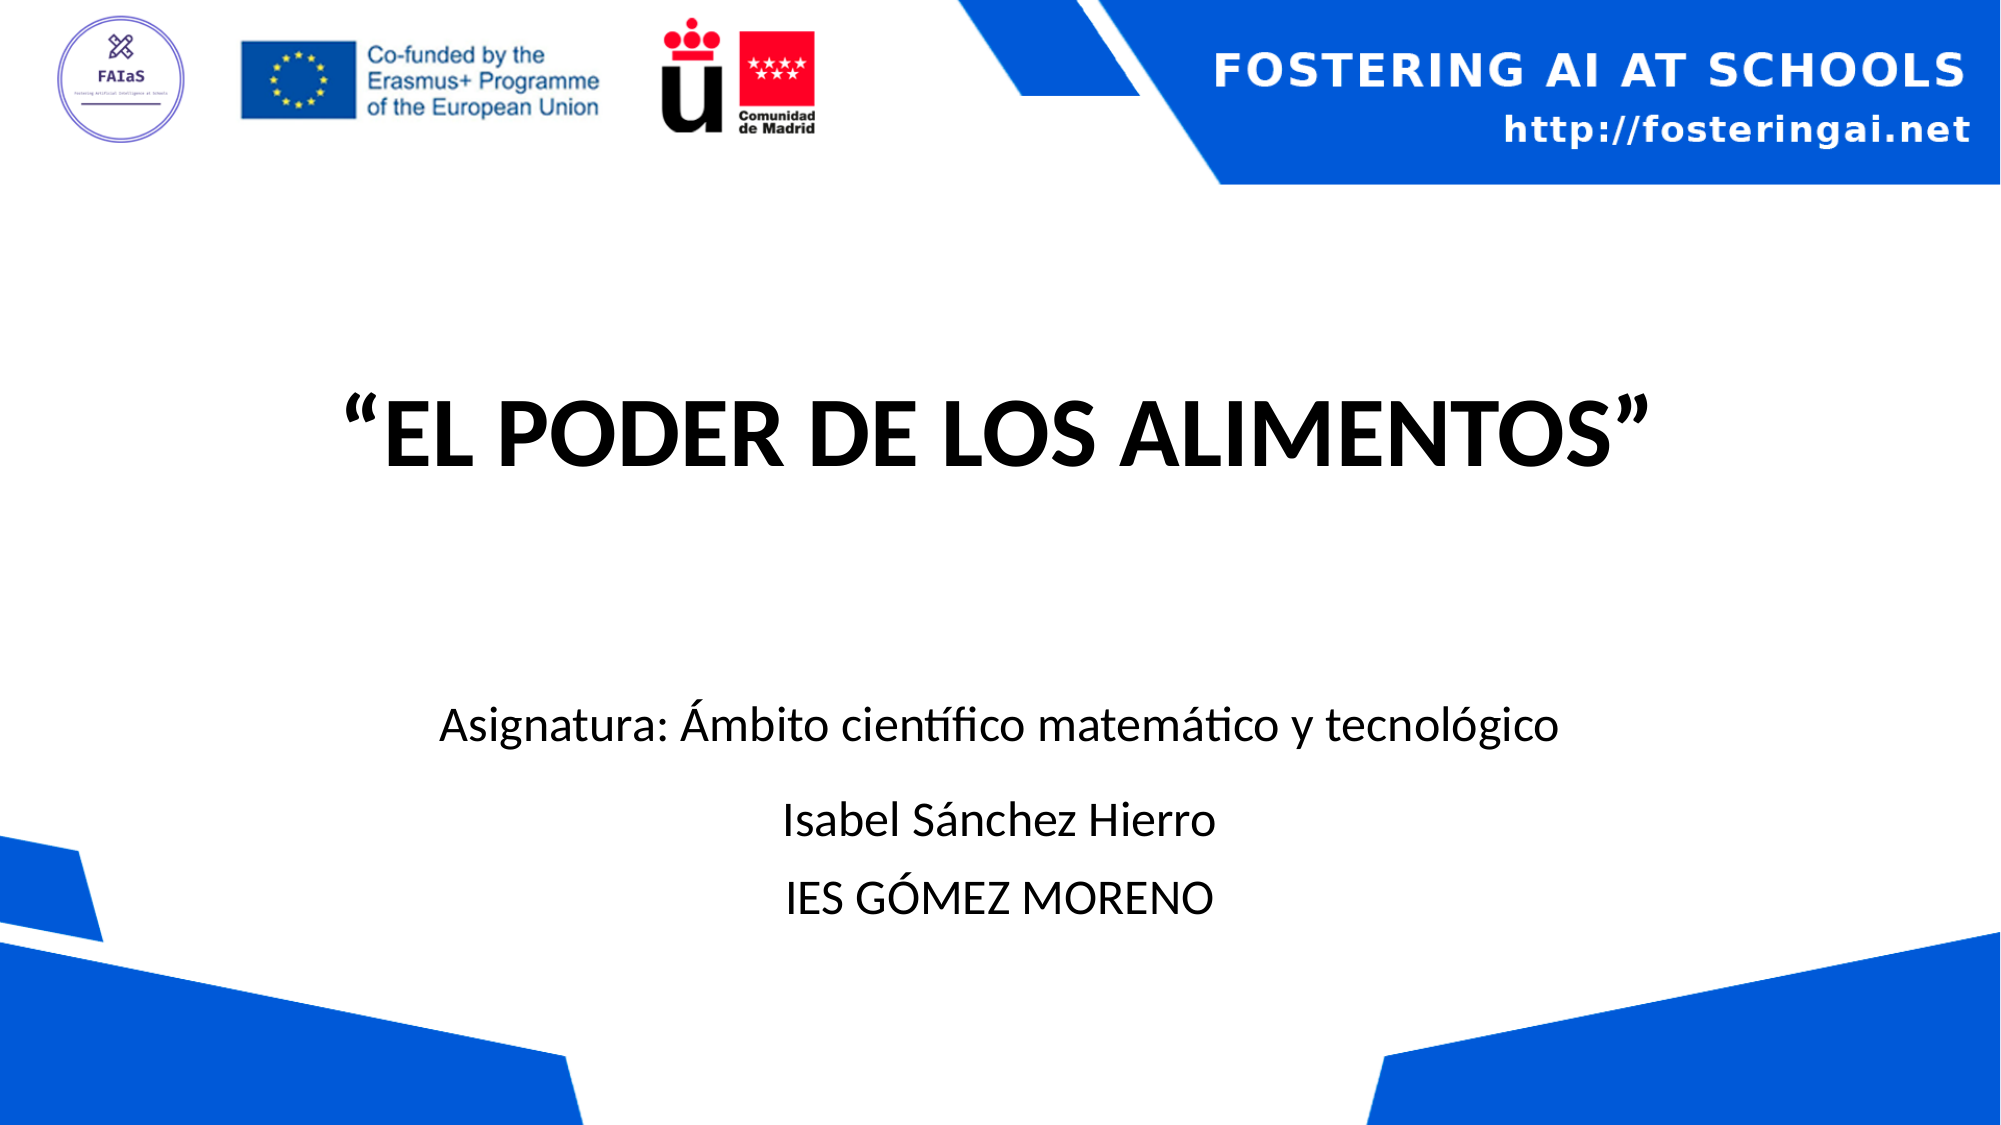

# “EL PODER DE LOS ALIMENTOS”
Asignatura: Ámbito científico matemático y tecnológico
Isabel Sánchez Hierro
IES GÓMEZ MORENO